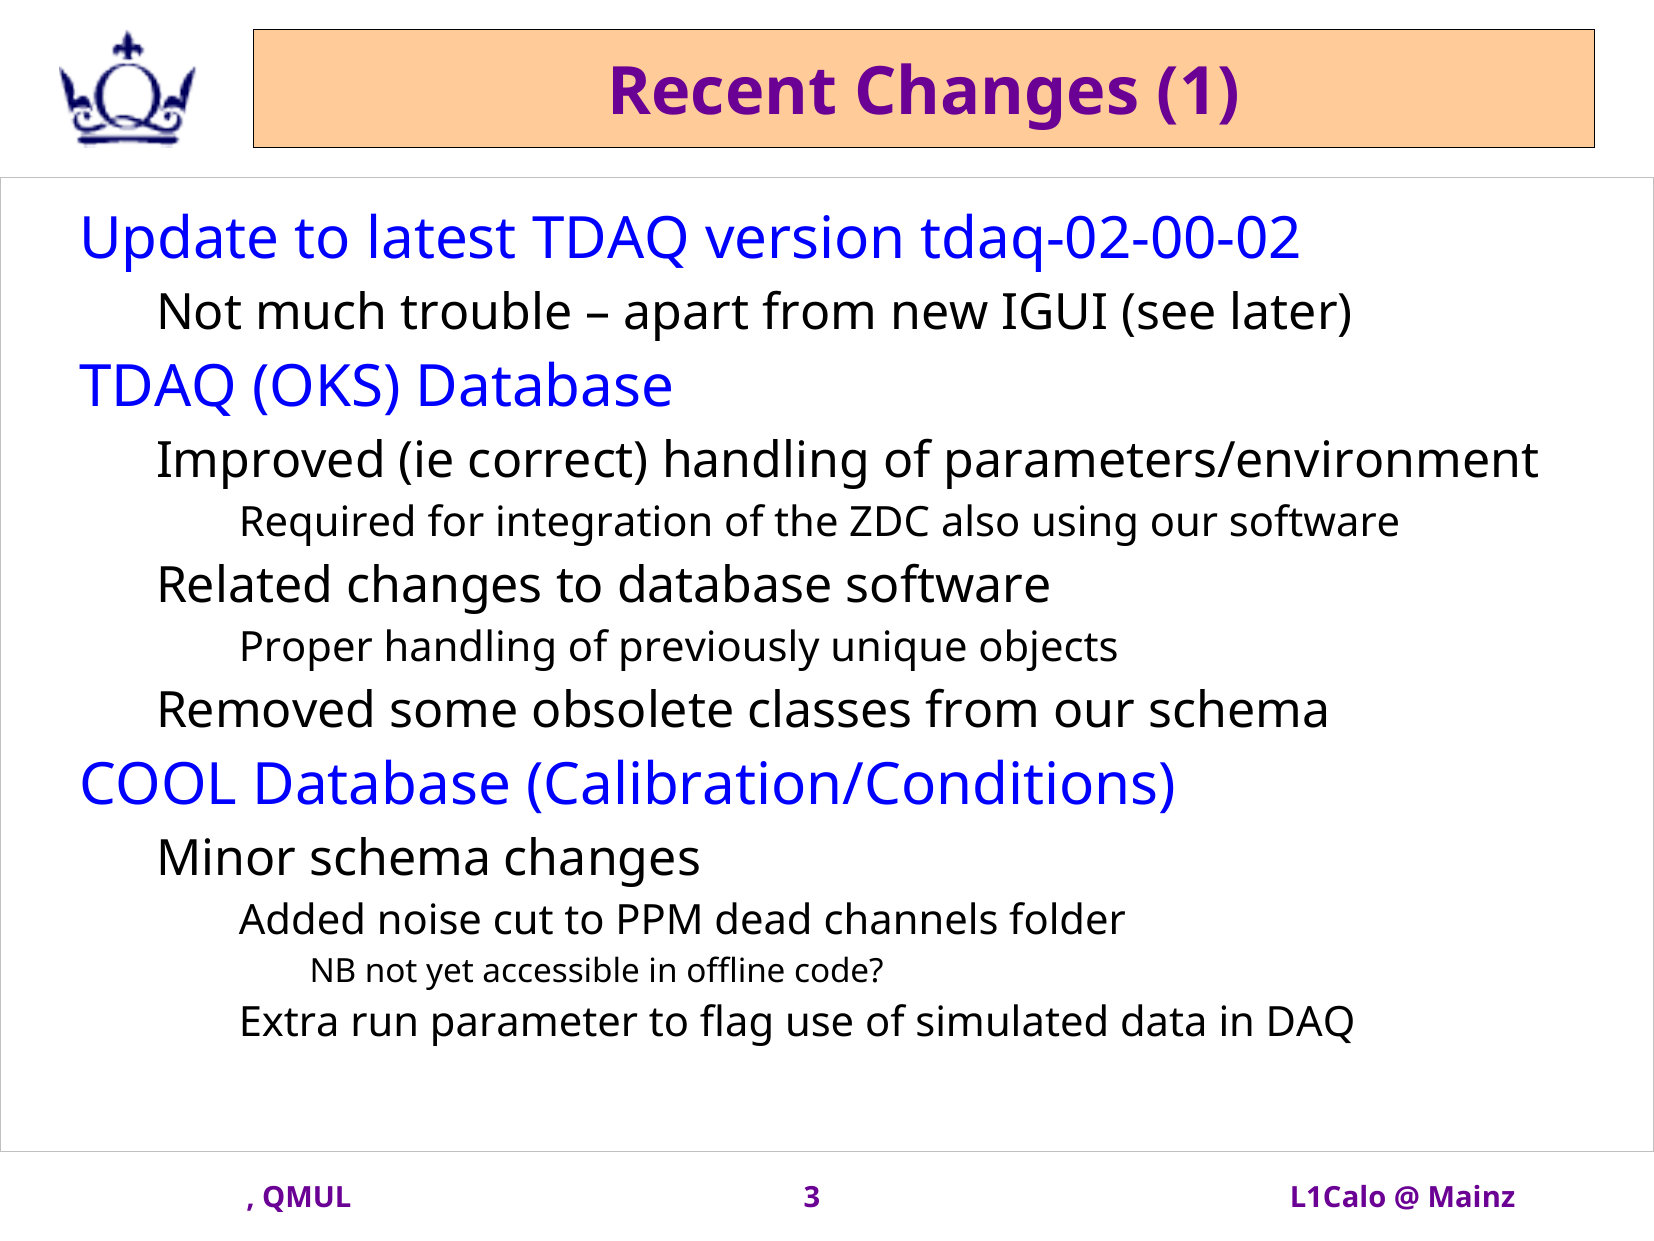

# Recent Changes (1)
Update to latest TDAQ version tdaq-02-00-02
Not much trouble – apart from new IGUI (see later)
TDAQ (OKS) Database
Improved (ie correct) handling of parameters/environment
Required for integration of the ZDC also using our software
Related changes to database software
Proper handling of previously unique objects
Removed some obsolete classes from our schema
COOL Database (Calibration/Conditions)
Minor schema changes
Added noise cut to PPM dead channels folder
NB not yet accessible in offline code?
Extra run parameter to flag use of simulated data in DAQ